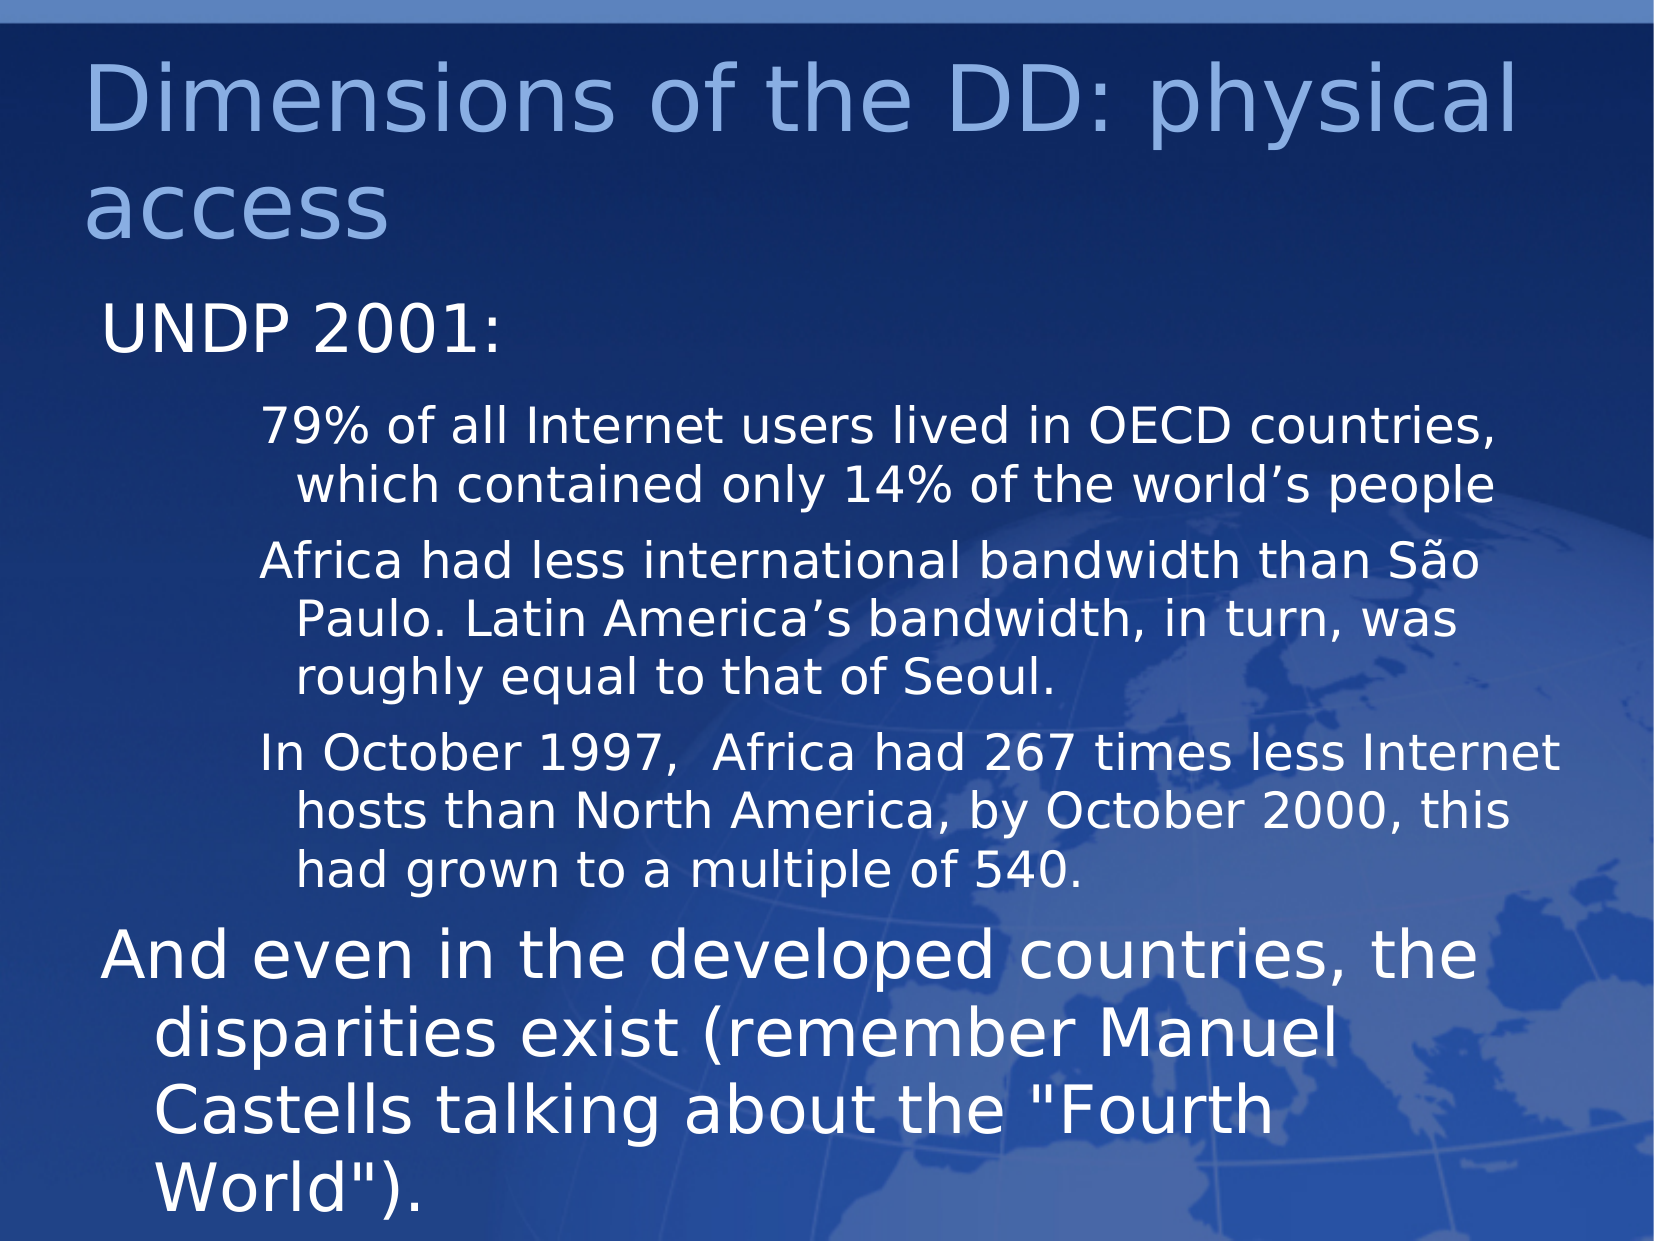

# Dimensions of the DD: physical access
UNDP 2001:
79% of all Internet users lived in OECD countries, which contained only 14% of the world’s people
Africa had less international bandwidth than São Paulo. Latin America’s bandwidth, in turn, was roughly equal to that of Seoul.
In October 1997, Africa had 267 times less Internet hosts than North America, by October 2000, this had grown to a multiple of 540.
And even in the developed countries, the disparities exist (remember Manuel Castells talking about the "Fourth World").